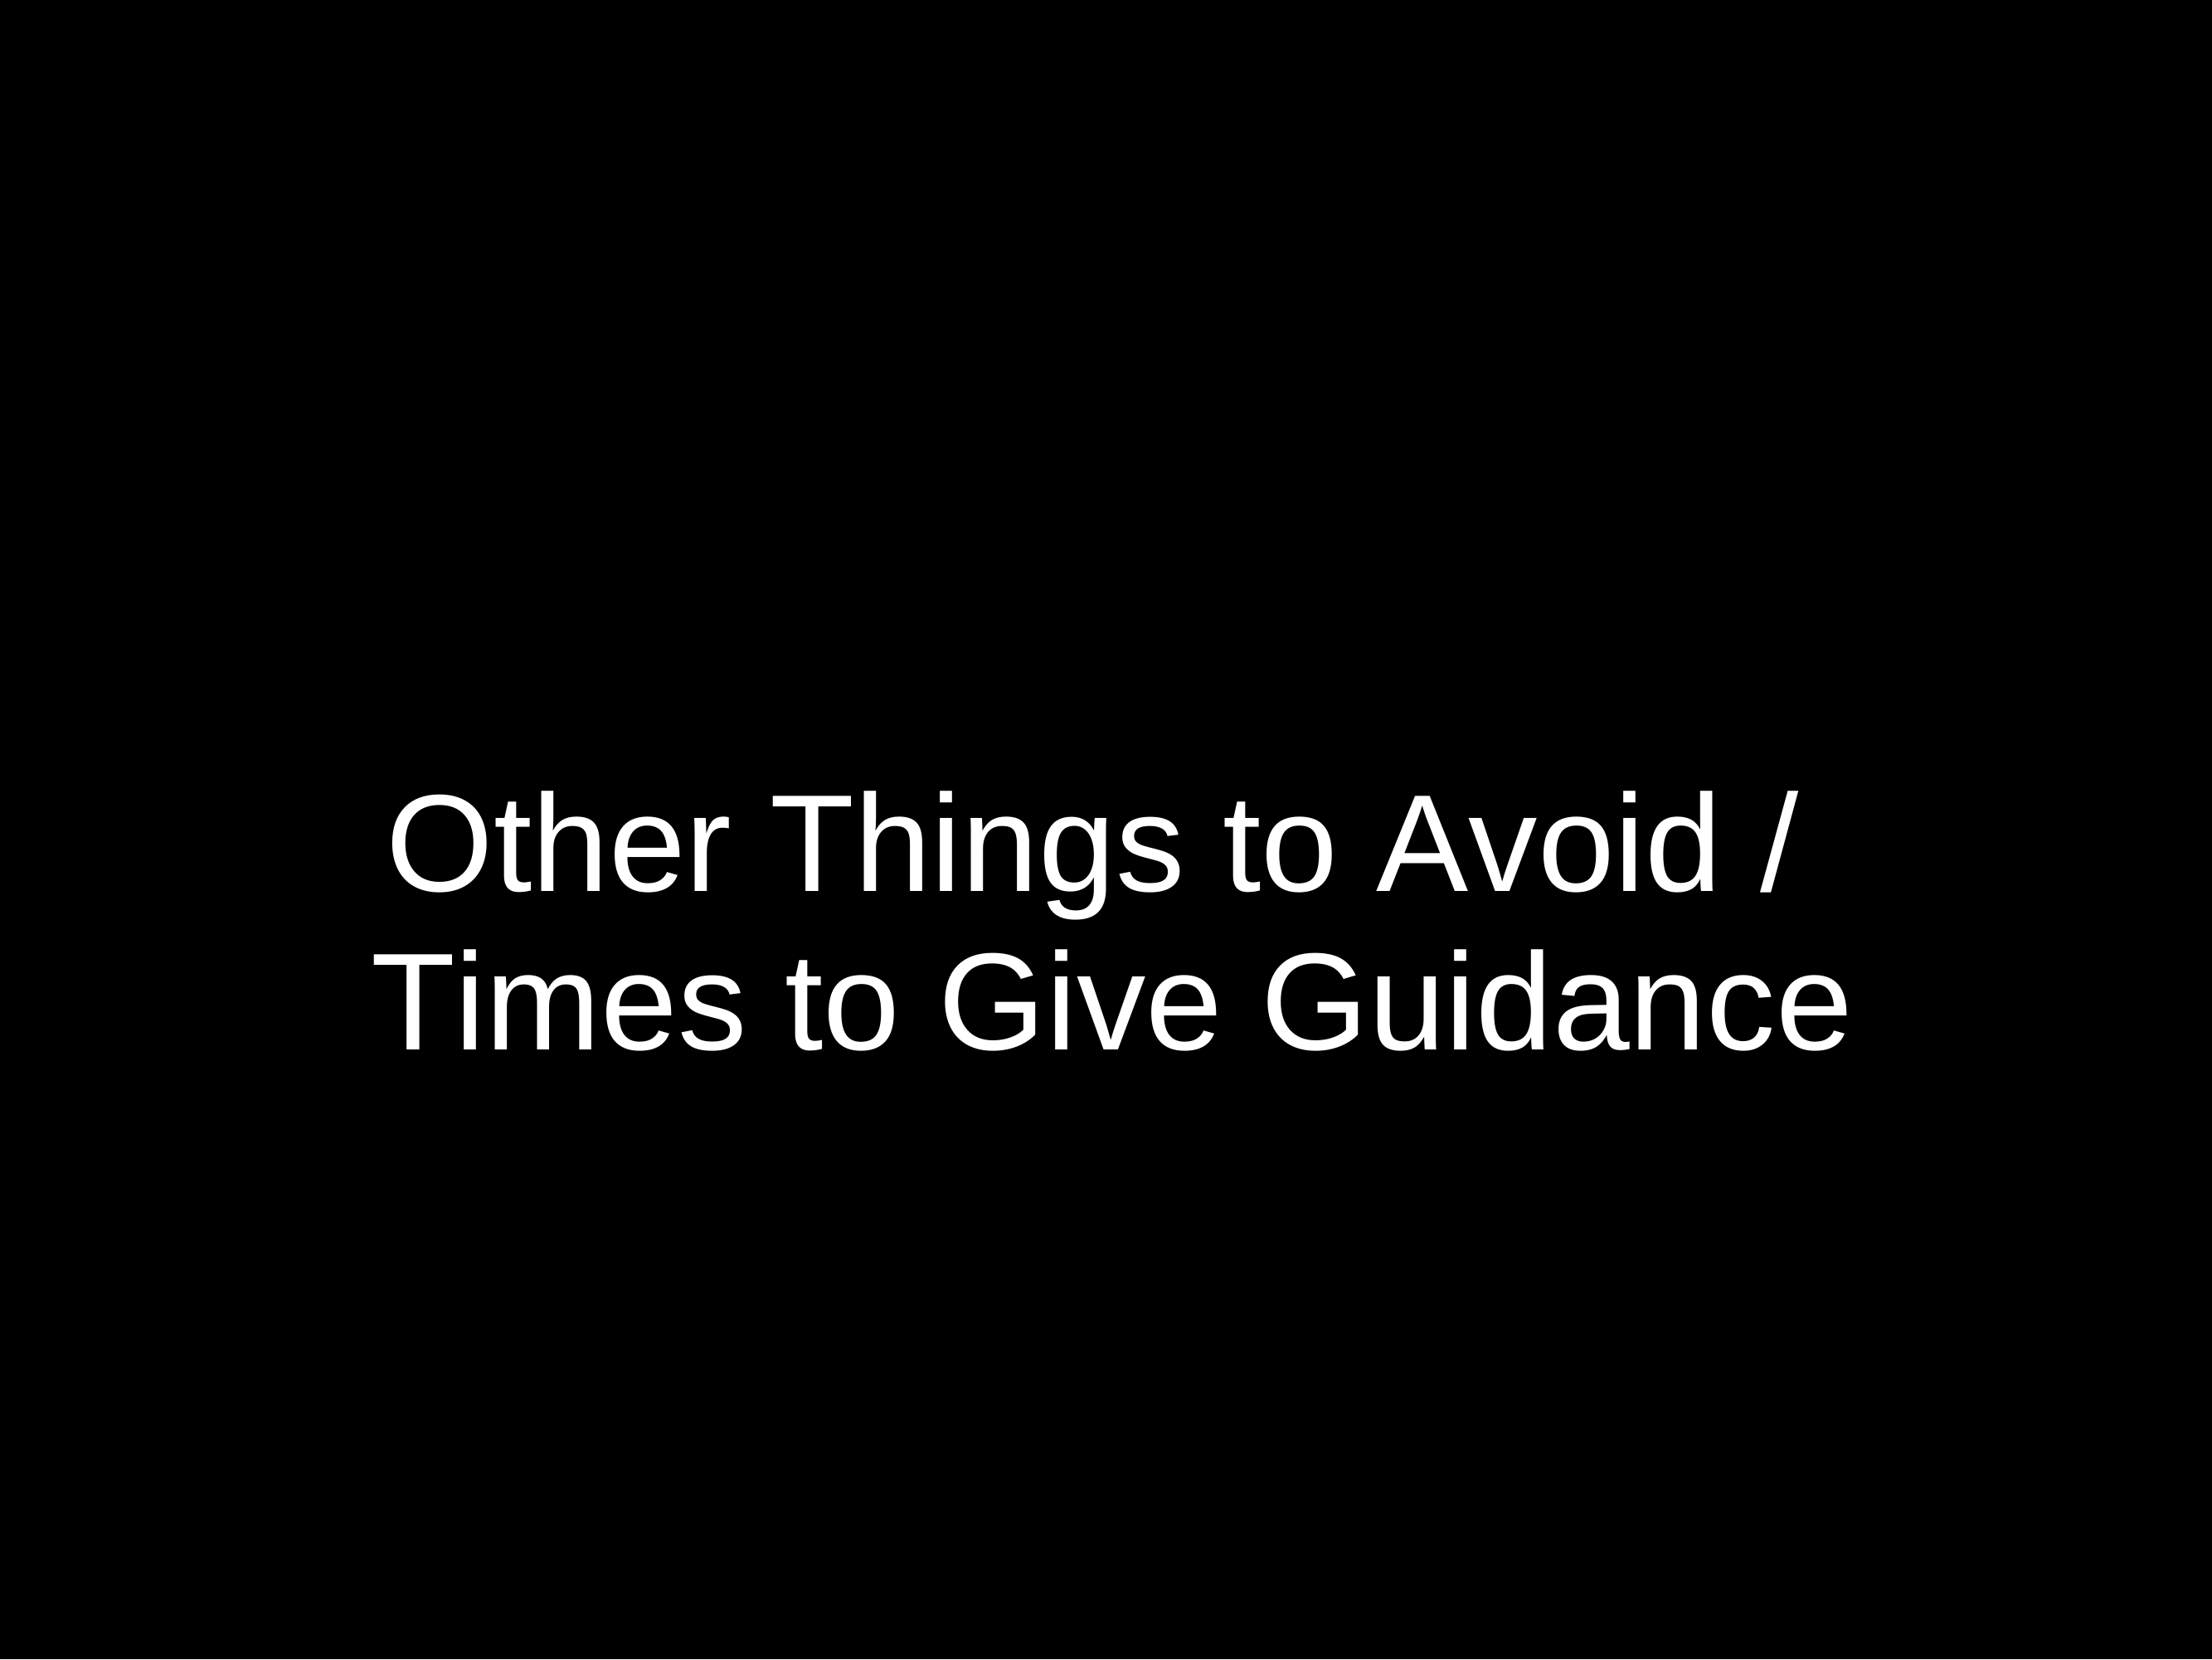

Other Things to Avoid /
Times to Give Guidance